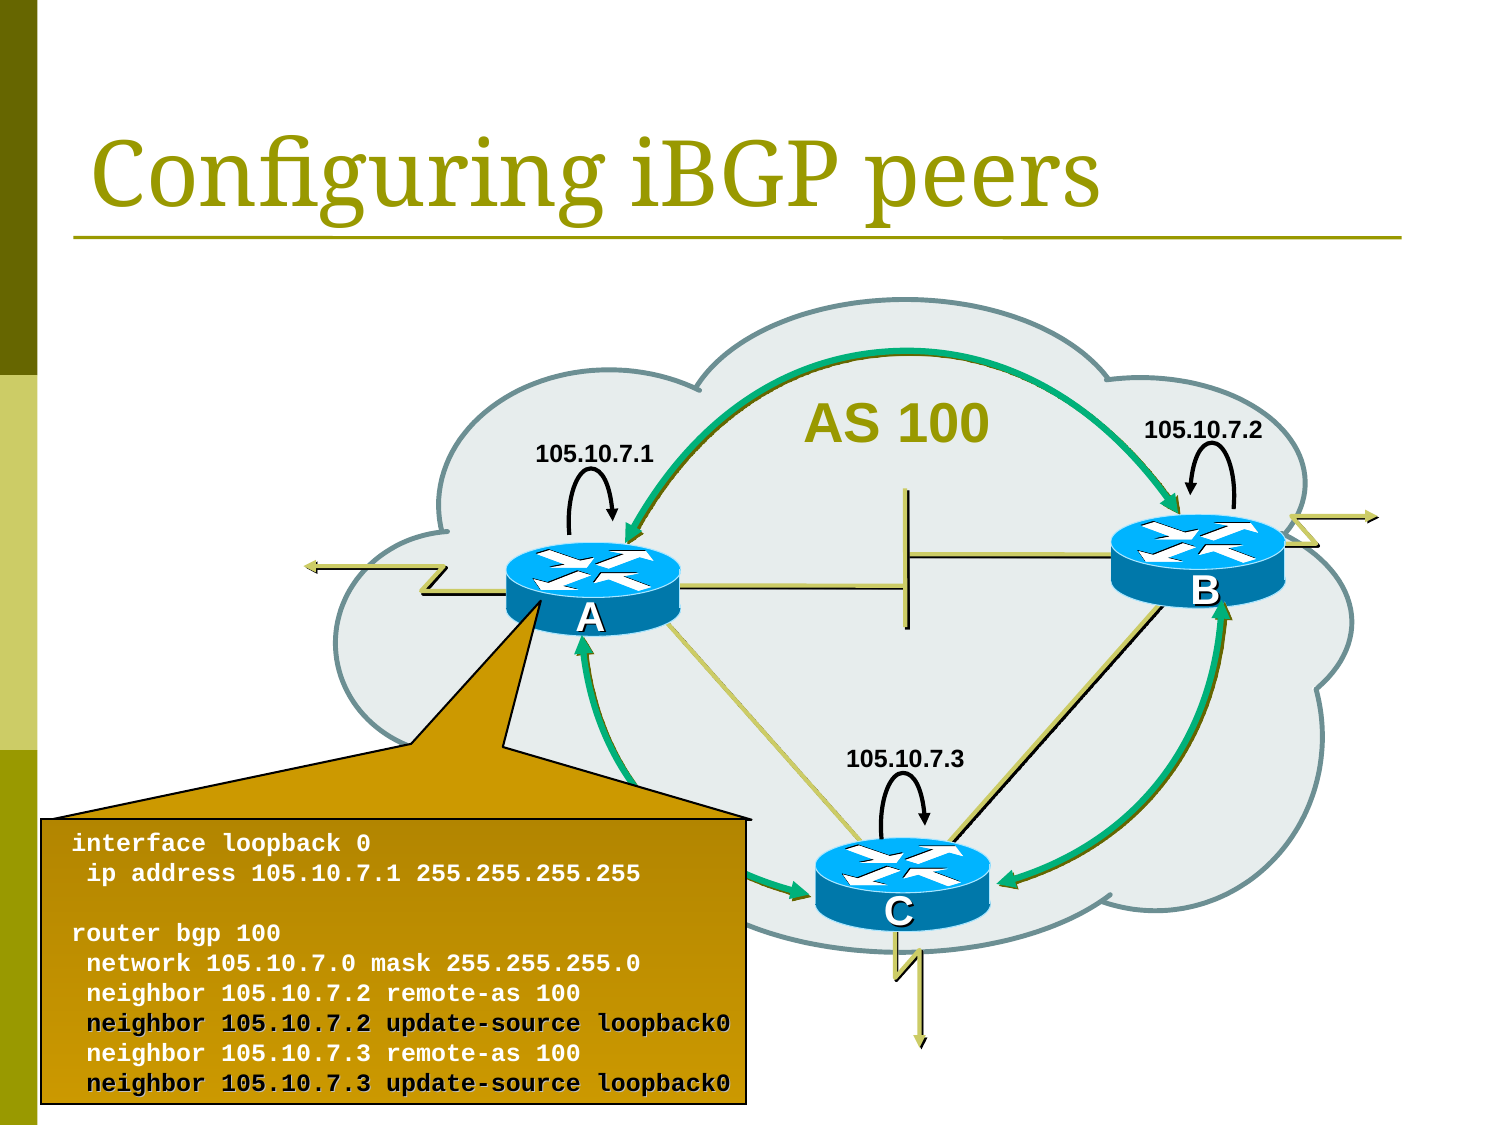

# Configuring iBGP peers
AS 100
105.10.7.2
105.10.7.1
B
A
 interface loopback 0
 ip address 105.10.7.1 255.255.255.255
 router bgp 100
 network 105.10.7.0 mask 255.255.255.0
 neighbor 105.10.7.2 remote-as 100
 neighbor 105.10.7.2 update-source loopback0
 neighbor 105.10.7.3 remote-as 100
 neighbor 105.10.7.3 update-source loopback0
105.10.7.3
C